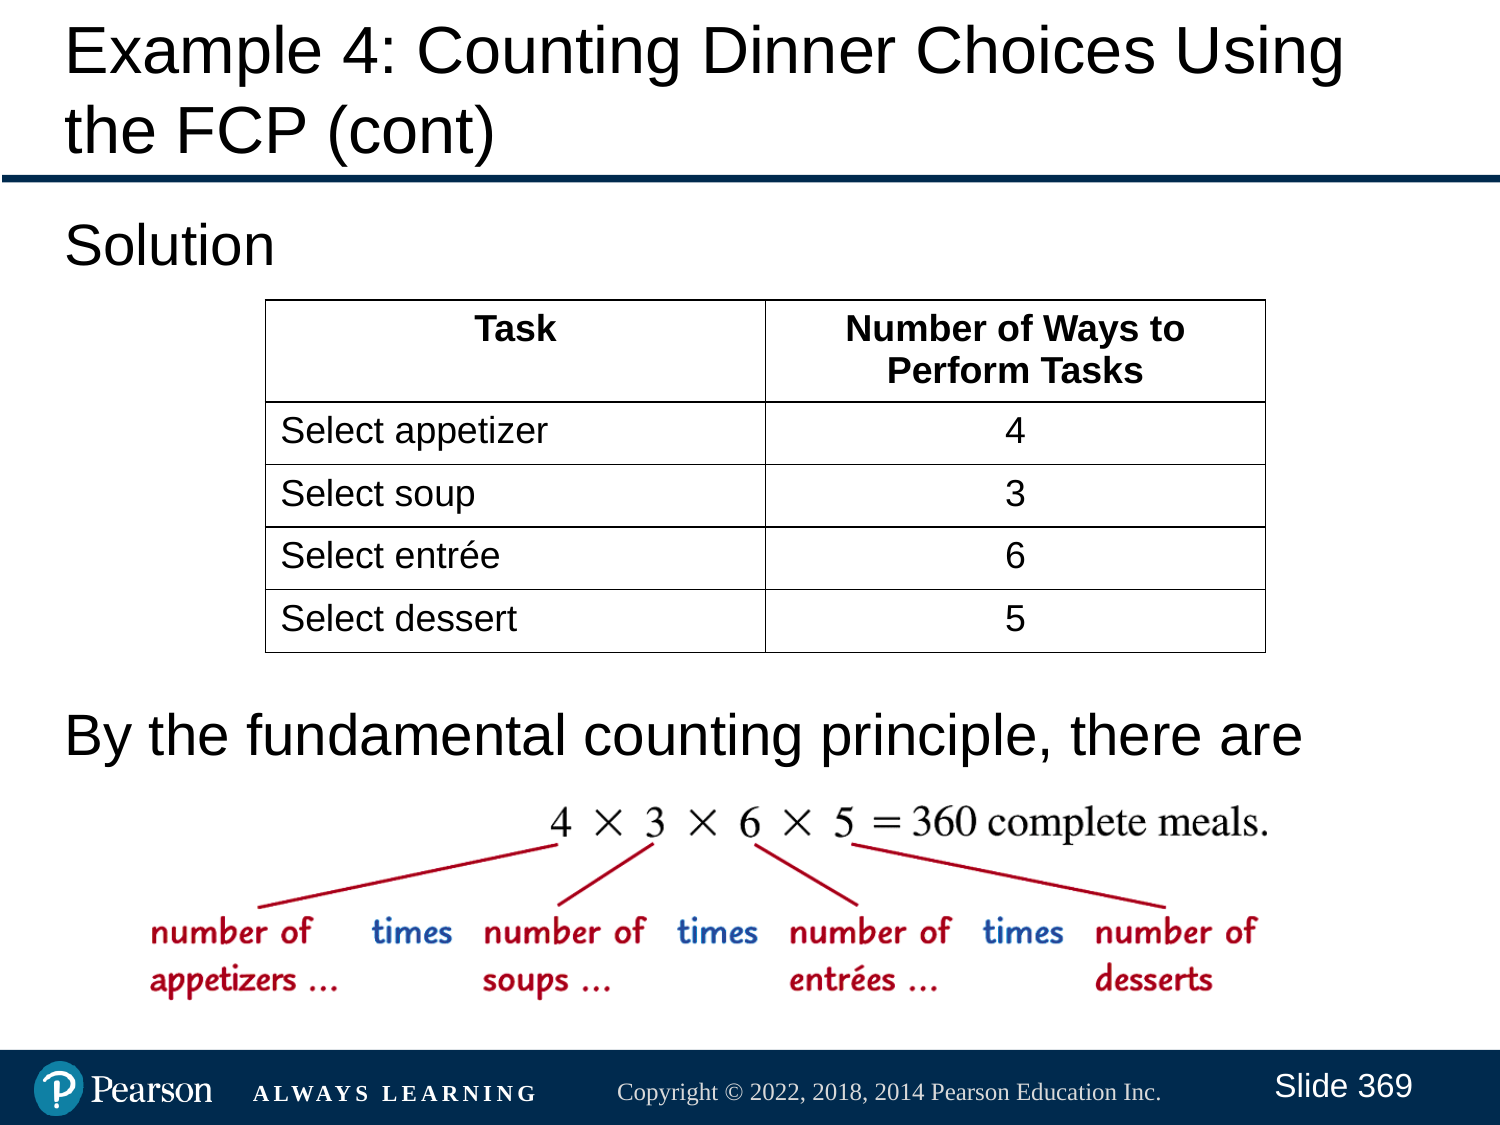

# Example 4: Counting Dinner Choices Using the FCP (cont)
Solution
By the fundamental counting principle, there are
| Task | Number of Ways to Perform Tasks |
| --- | --- |
| Select appetizer | 4 |
| Select soup | 3 |
| Select entrée | 6 |
| Select dessert | 5 |